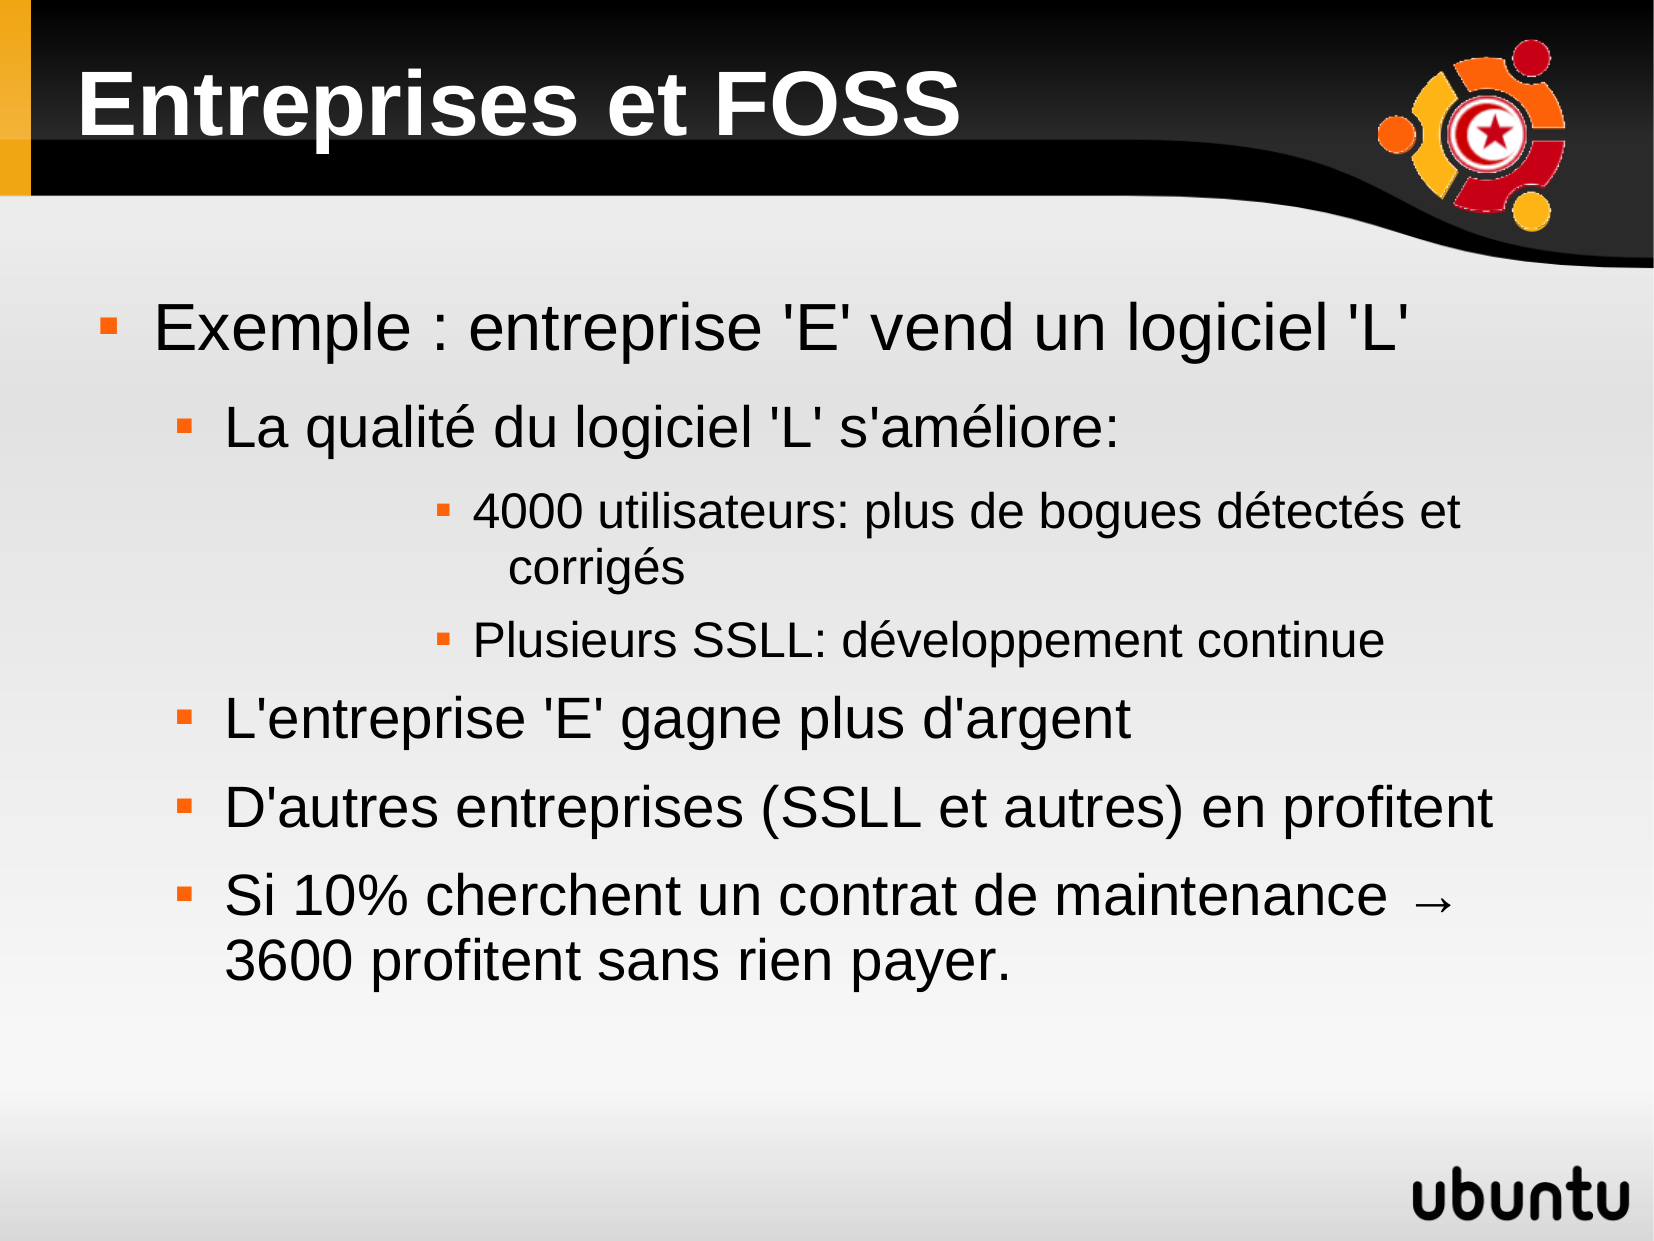

# Entreprises et FOSS
Exemple : entreprise 'E' vend un logiciel 'L'
La qualité du logiciel 'L' s'améliore:
4000 utilisateurs: plus de bogues détectés et corrigés
Plusieurs SSLL: développement continue
L'entreprise 'E' gagne plus d'argent
D'autres entreprises (SSLL et autres) en profitent
Si 10% cherchent un contrat de maintenance → 3600 profitent sans rien payer.